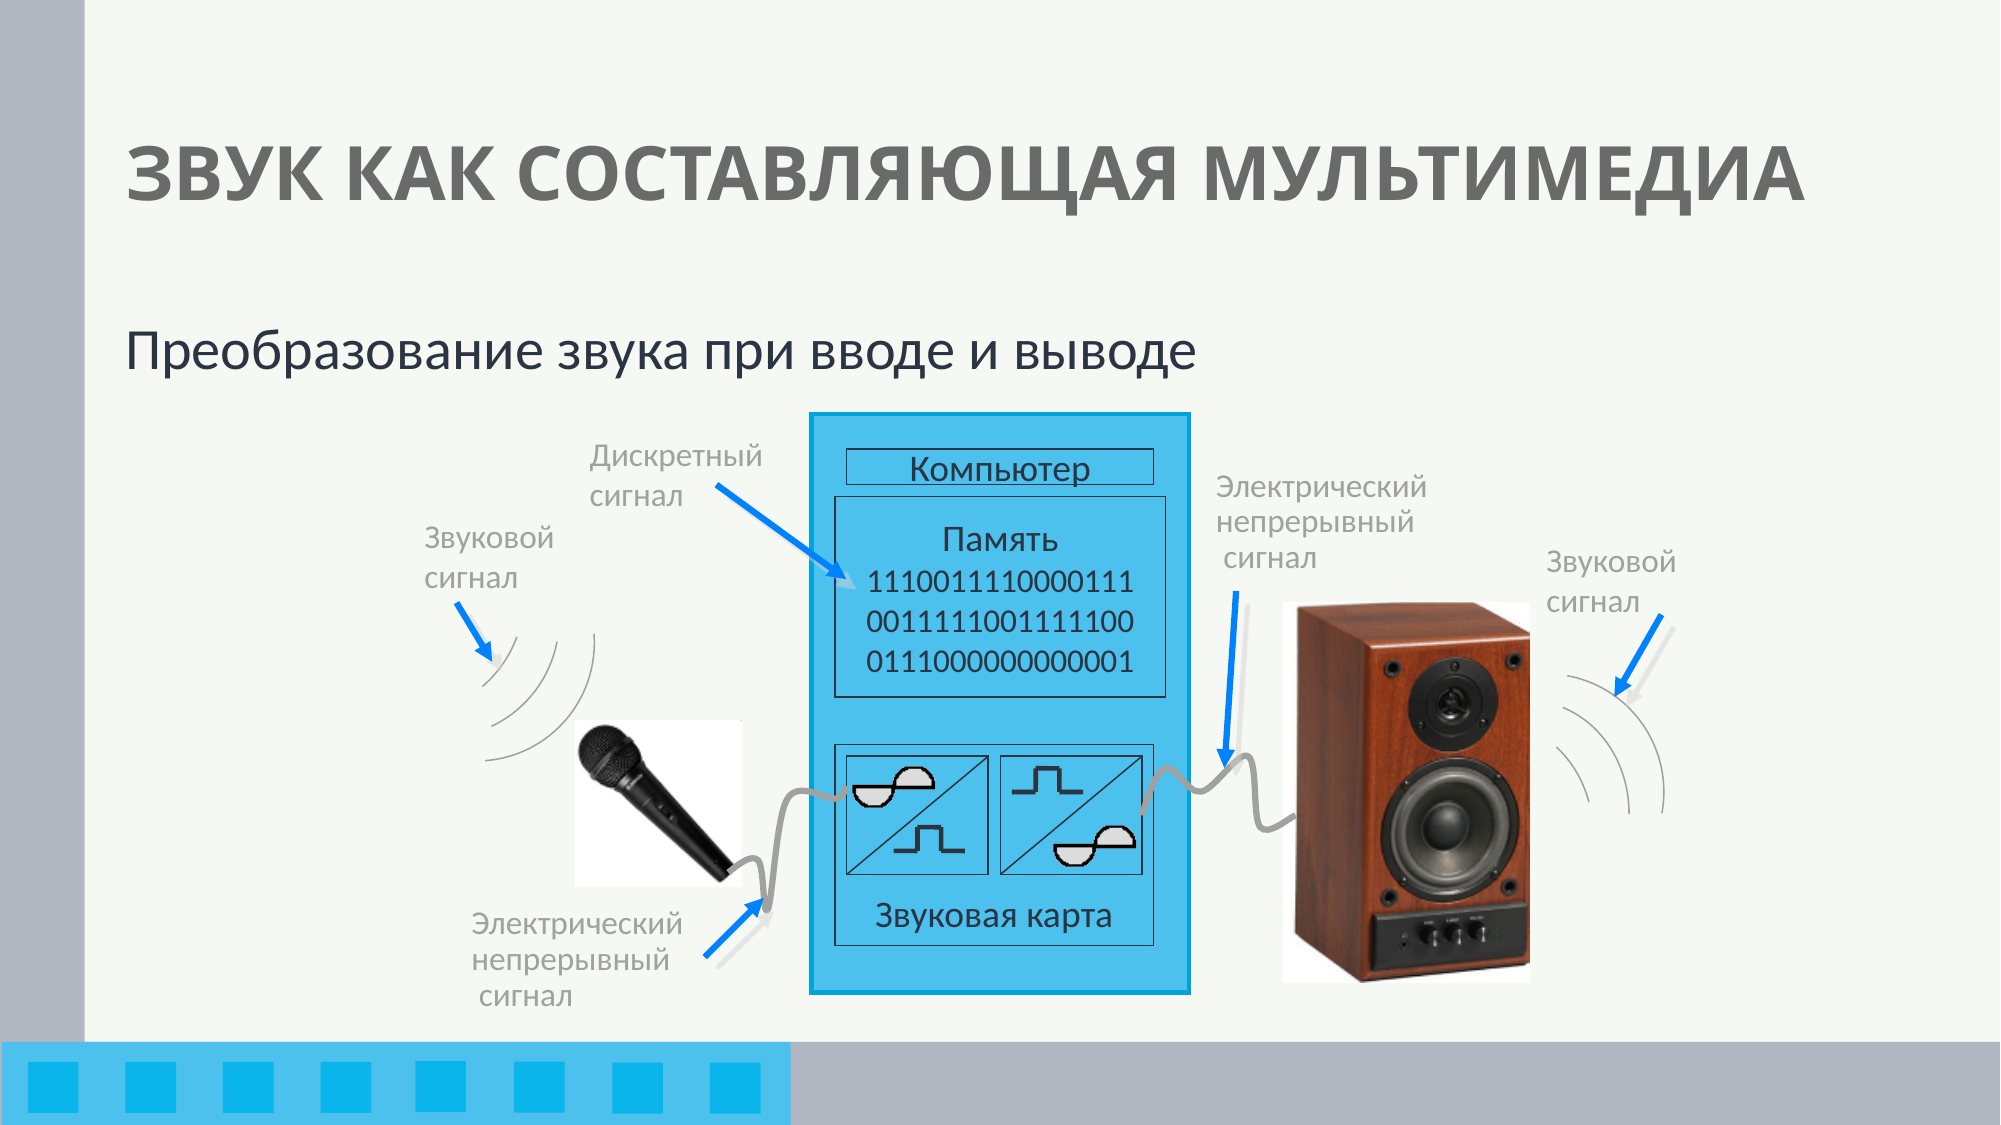

# ЗВУК КАК СОСТАВЛЯЮЩАЯ МУЛЬТИМЕДИА
Преобразование звука при вводе и выводе
Компьютер
Память
1110011110000111
0011111001111100
0111000000000001
Звуковая карта
Дискретный сигнал
Электрический
непрерывный
 сигнал
Звуковой сигнал
Звуковой сигнал
Электрический
непрерывный
 сигнал